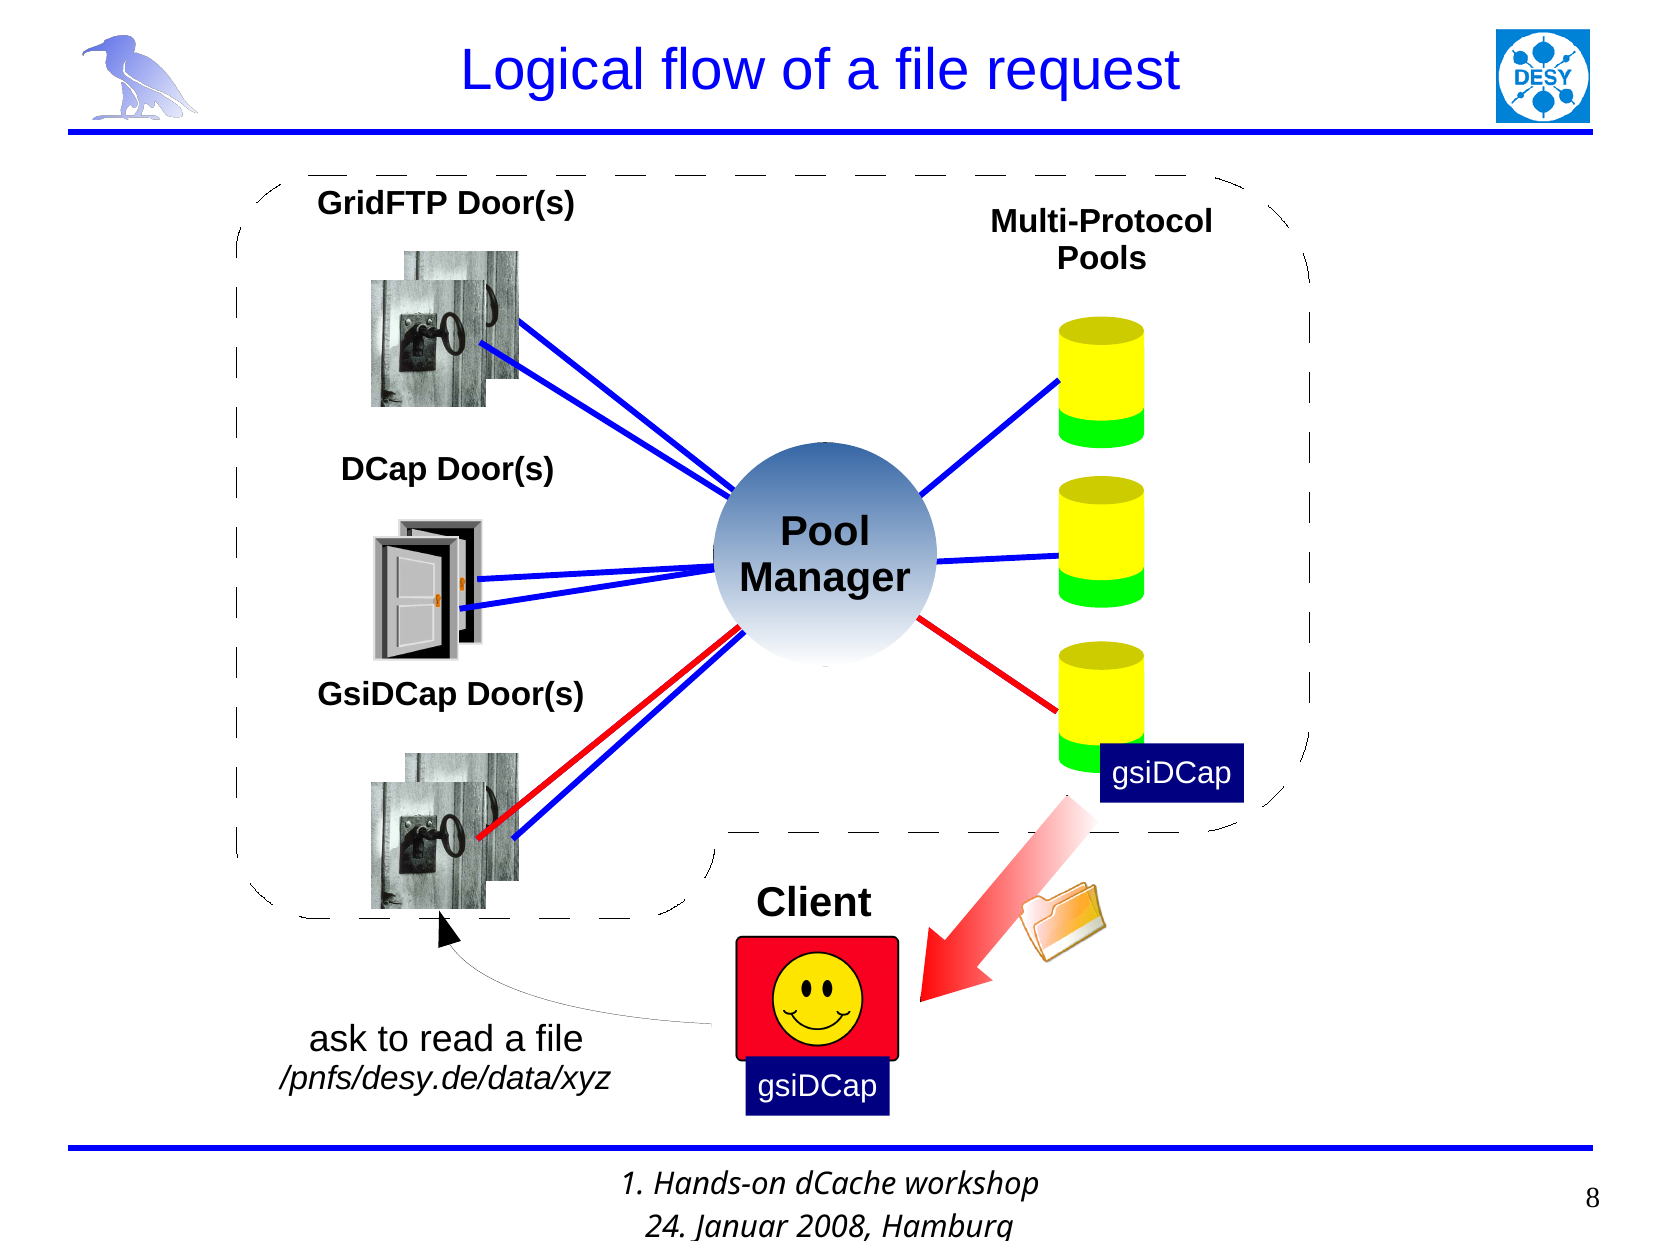

# Logical flow of a file request
GridFTP Door(s)
Multi-Protocol
Pools
Pool
Manager
DCap Door(s)
GsiDCap Door(s)
gsiDCap
Client
ask to read a file
/pnfs/desy.de/data/xyz
gsiDCap
8